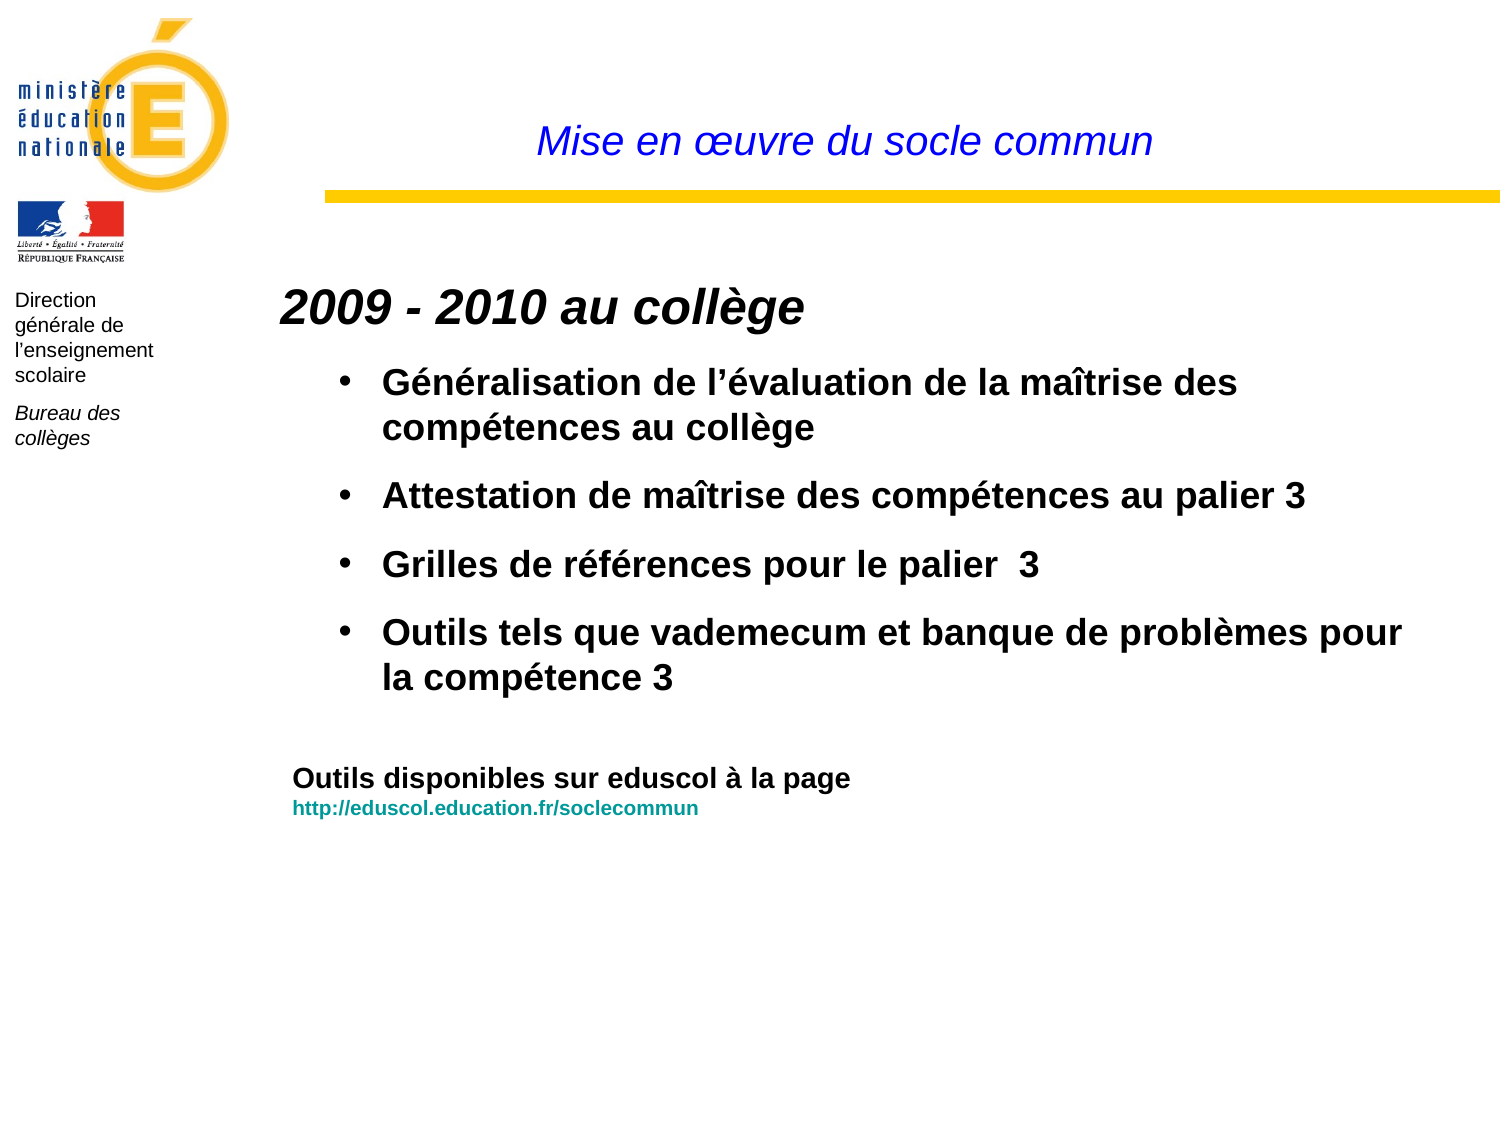

Direction générale de l’enseignement scolaire
Bureau des collèges
Mise en œuvre du socle commun
2009 - 2010 au collège
Généralisation de l’évaluation de la maîtrise des compétences au collège
Attestation de maîtrise des compétences au palier 3
Grilles de références pour le palier 3
Outils tels que vademecum et banque de problèmes pour la compétence 3
Outils disponibles sur eduscol à la page
http://eduscol.education.fr/soclecommun